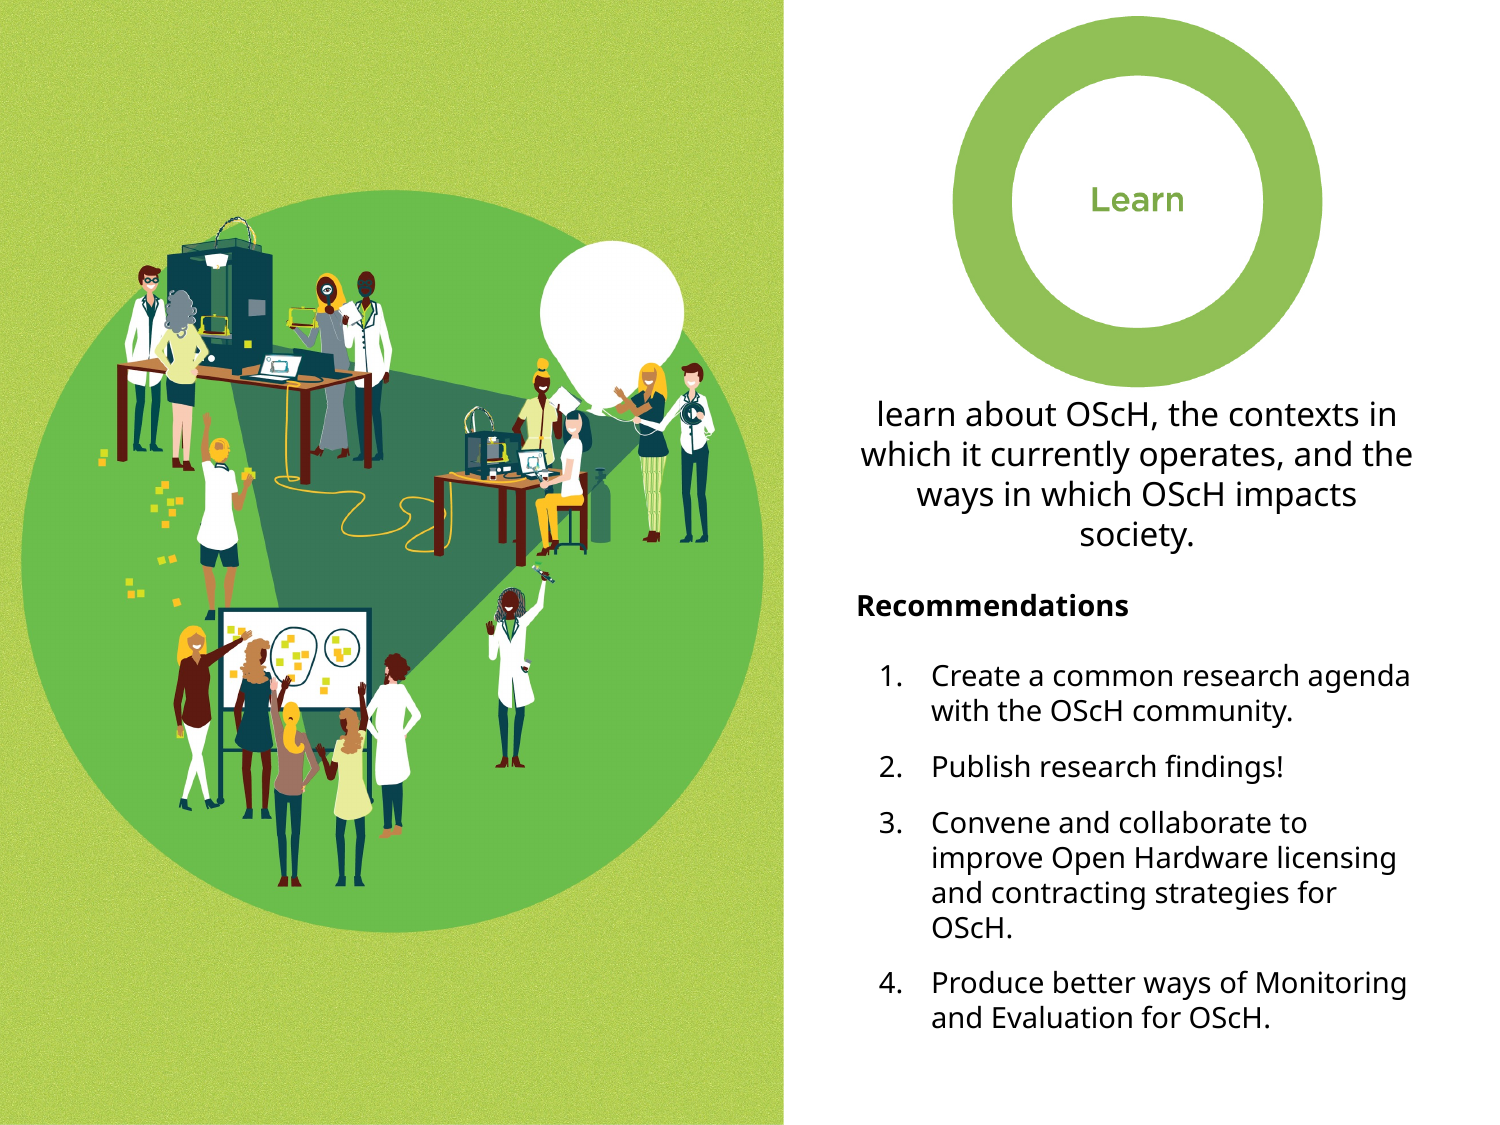

learn about OScH, the contexts in which it currently operates, and the ways in which OScH impacts society.
Recommendations
Create a common research agenda with the OScH community.
Publish research findings!
Convene and collaborate to improve Open Hardware licensing and contracting strategies for OScH.
Produce better ways of Monitoring and Evaluation for OScH.